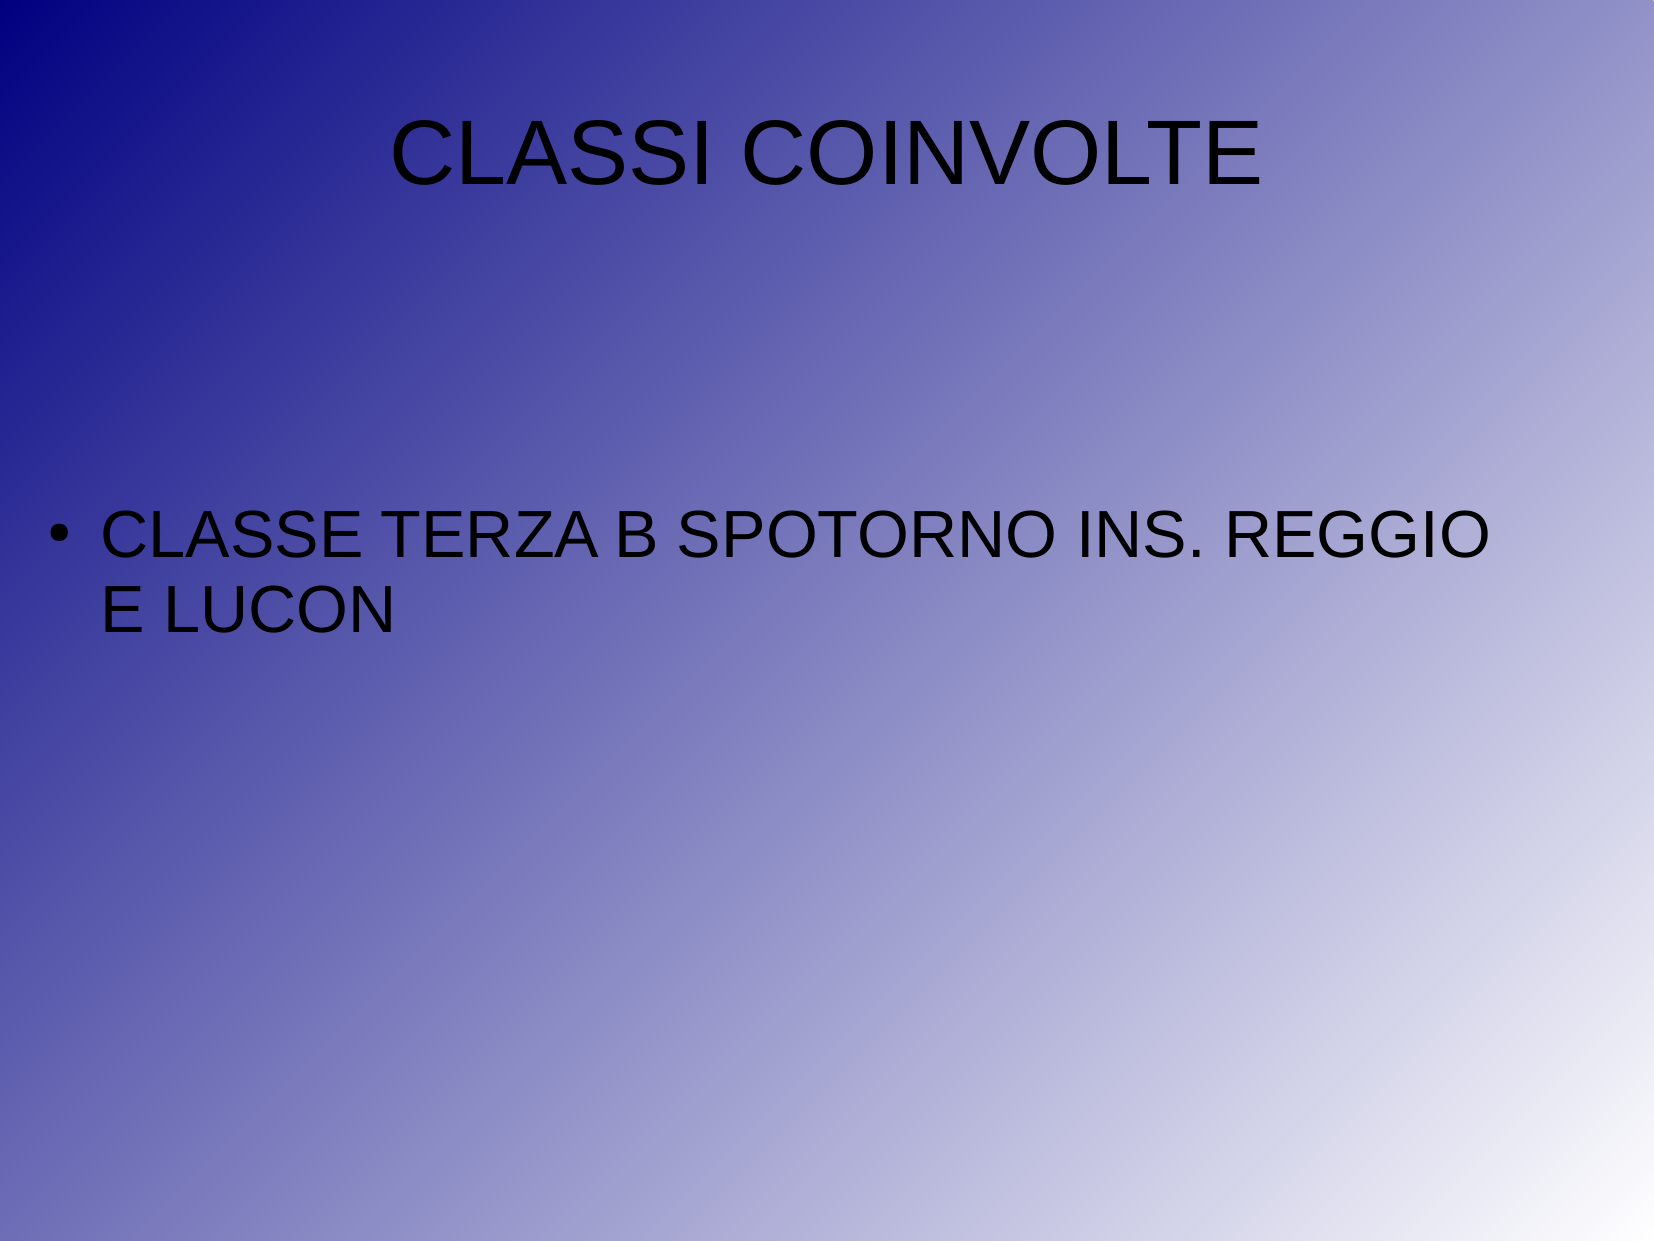

# CLASSI COINVOLTE
CLASSE TERZA B SPOTORNO INS. REGGIO E LUCON